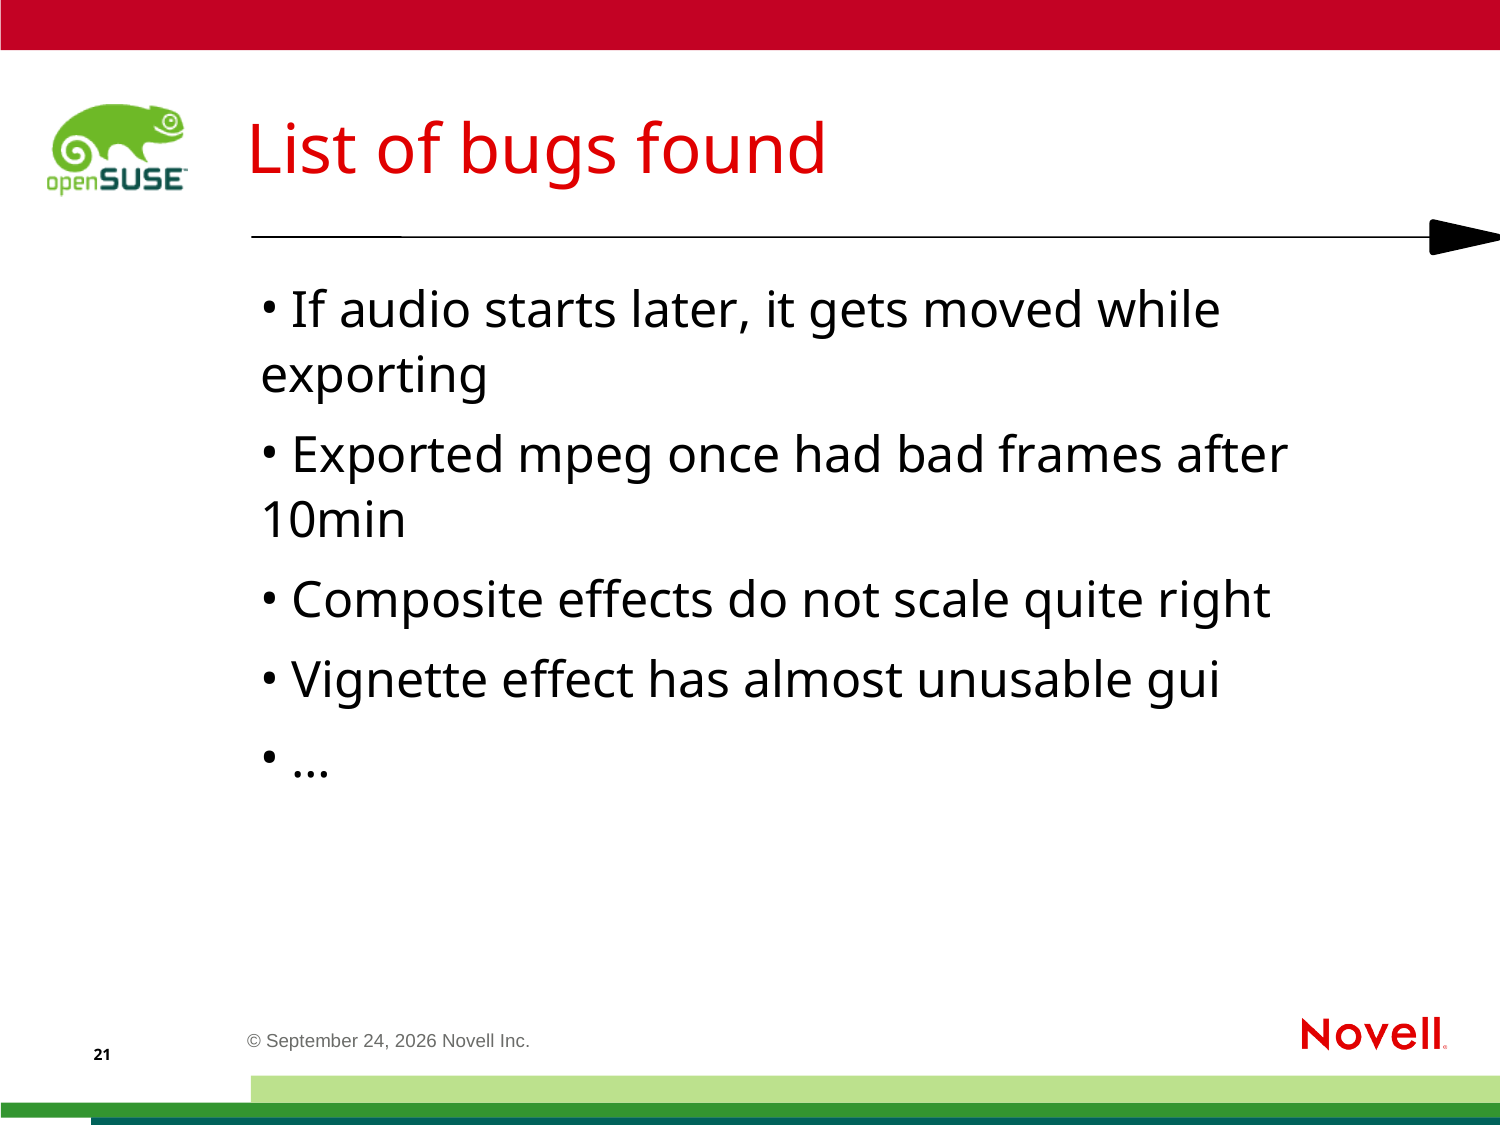

# List of bugs found
 If audio starts later, it gets moved while exporting
 Exported mpeg once had bad frames after 10min
 Composite effects do not scale quite right
 Vignette effect has almost unusable gui
 …